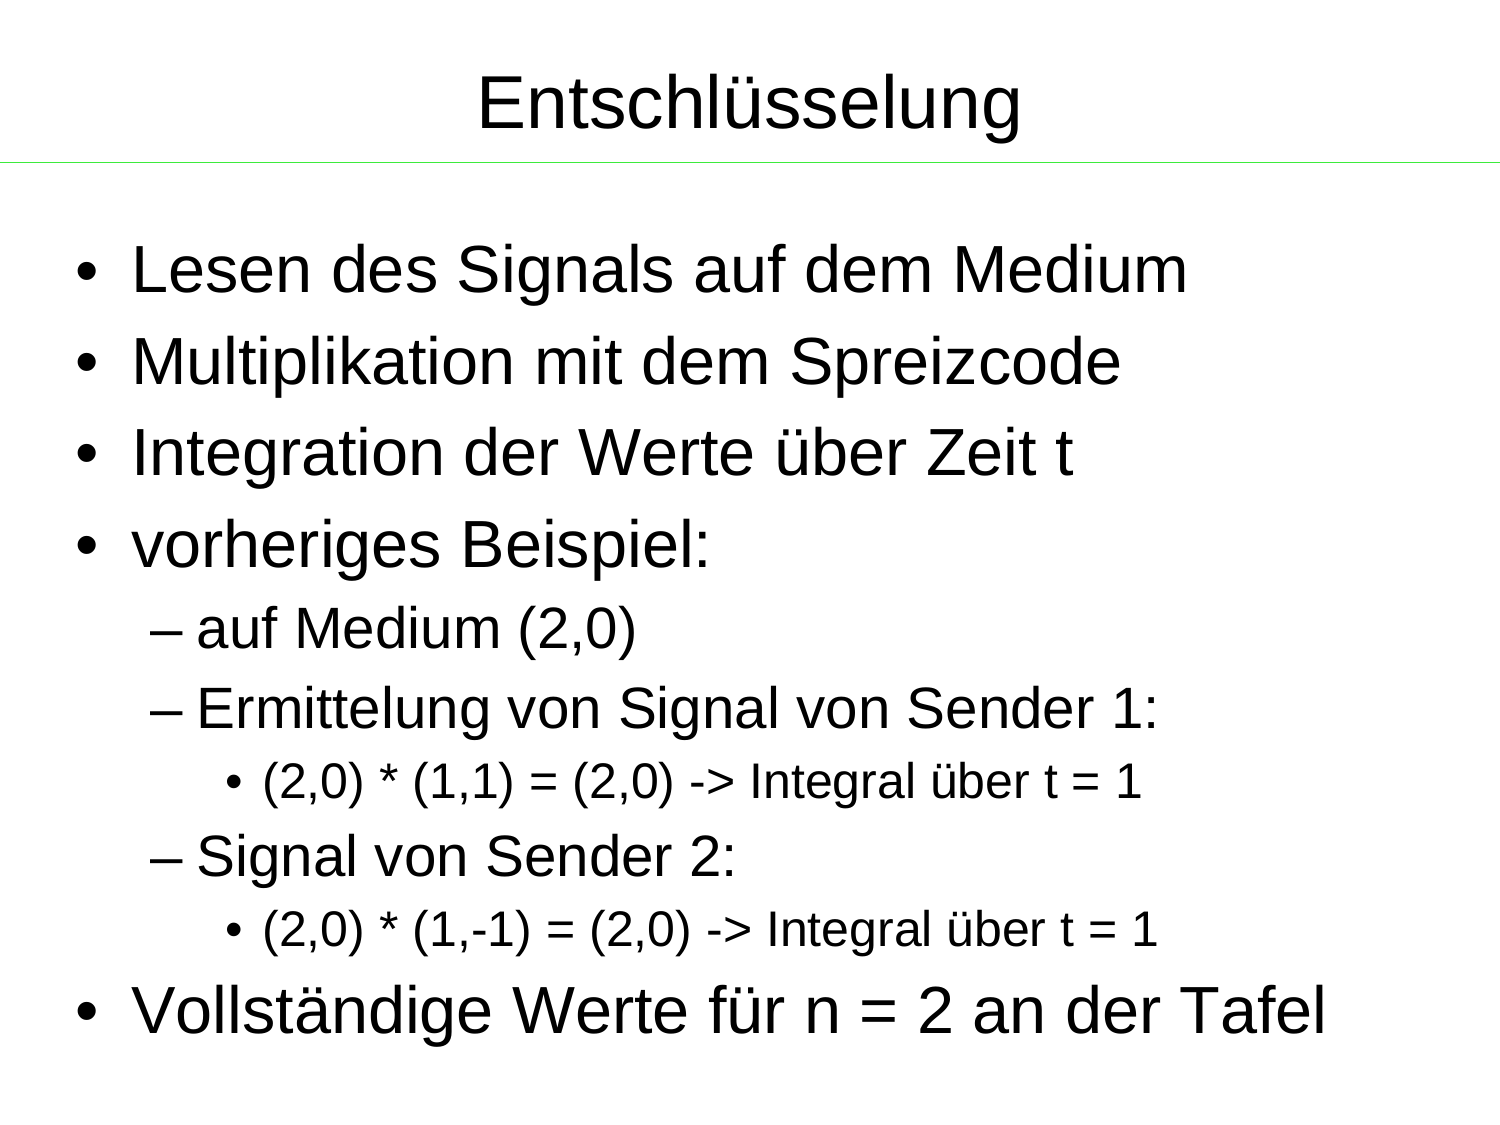

# Entschlüsselung
Lesen des Signals auf dem Medium
Multiplikation mit dem Spreizcode
Integration der Werte über Zeit t
vorheriges Beispiel:
auf Medium (2,0)
Ermittelung von Signal von Sender 1:
(2,0) * (1,1) = (2,0) -> Integral über t = 1
Signal von Sender 2:
(2,0) * (1,-1) = (2,0) -> Integral über t = 1
Vollständige Werte für n = 2 an der Tafel